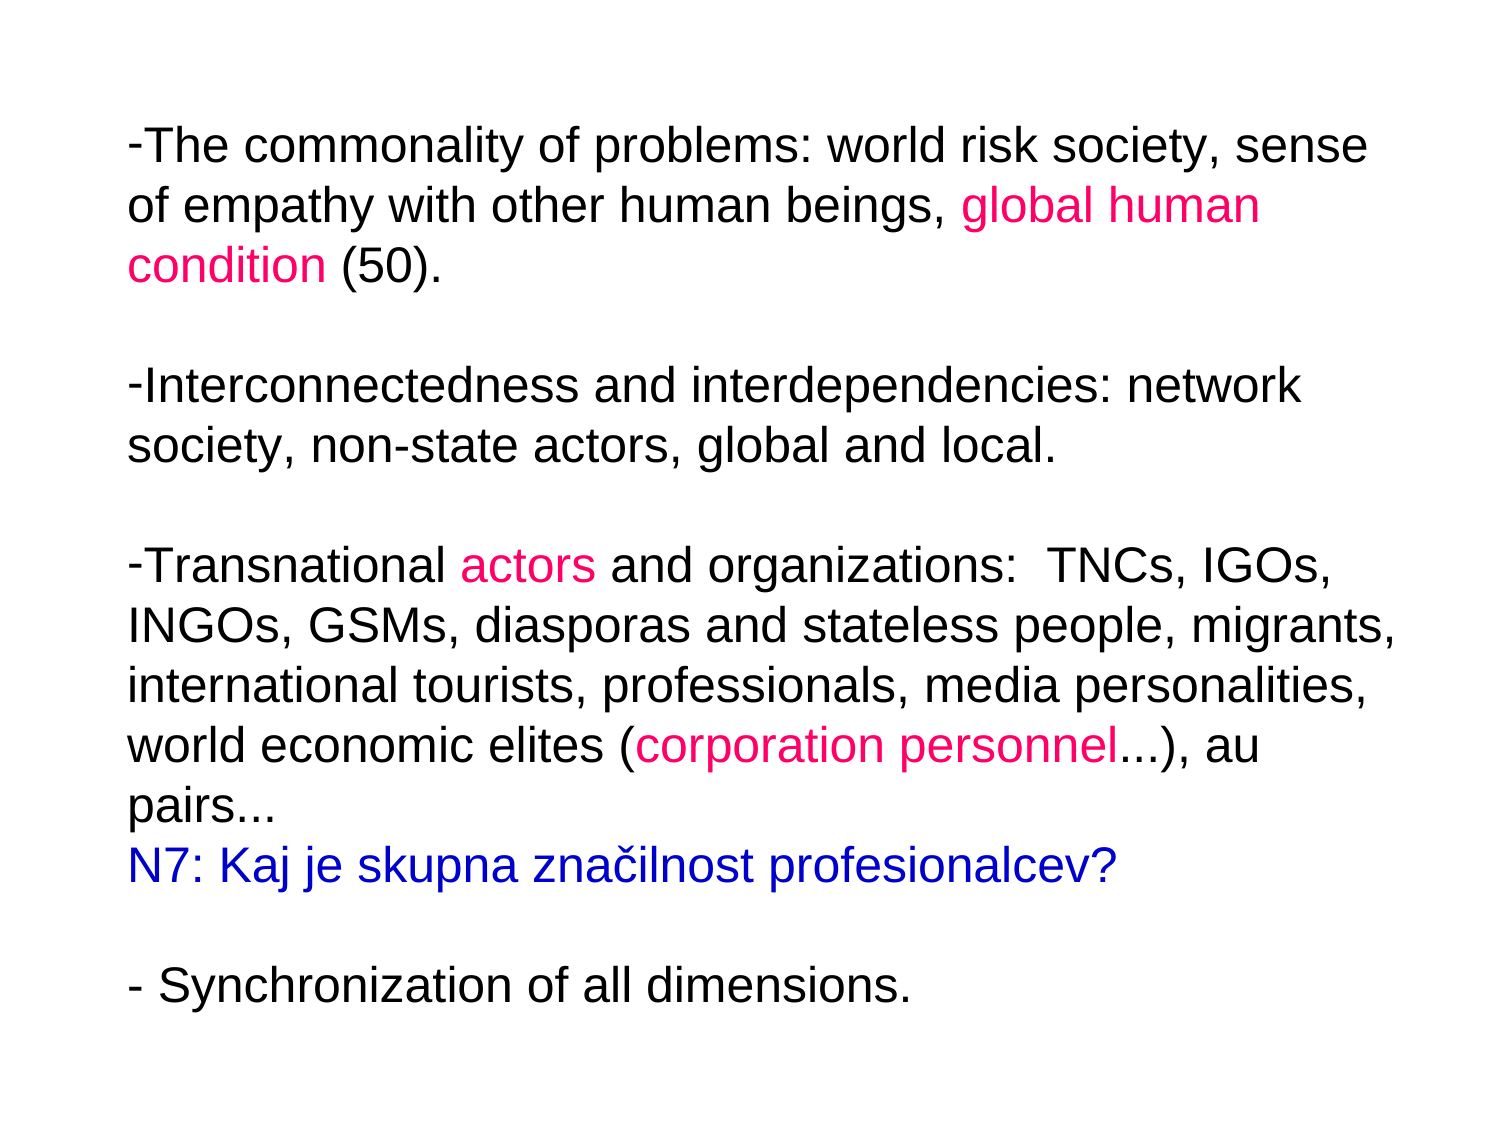

The commonality of problems: world risk society, sense of empathy with other human beings, global human condition (50).
Interconnectedness and interdependencies: network society, non-state actors, global and local.
Transnational actors and organizations: TNCs, IGOs, INGOs, GSMs, diasporas and stateless people, migrants, international tourists, professionals, media personalities, world economic elites (corporation personnel...), au pairs...
N7: Kaj je skupna značilnost profesionalcev?
- Synchronization of all dimensions.